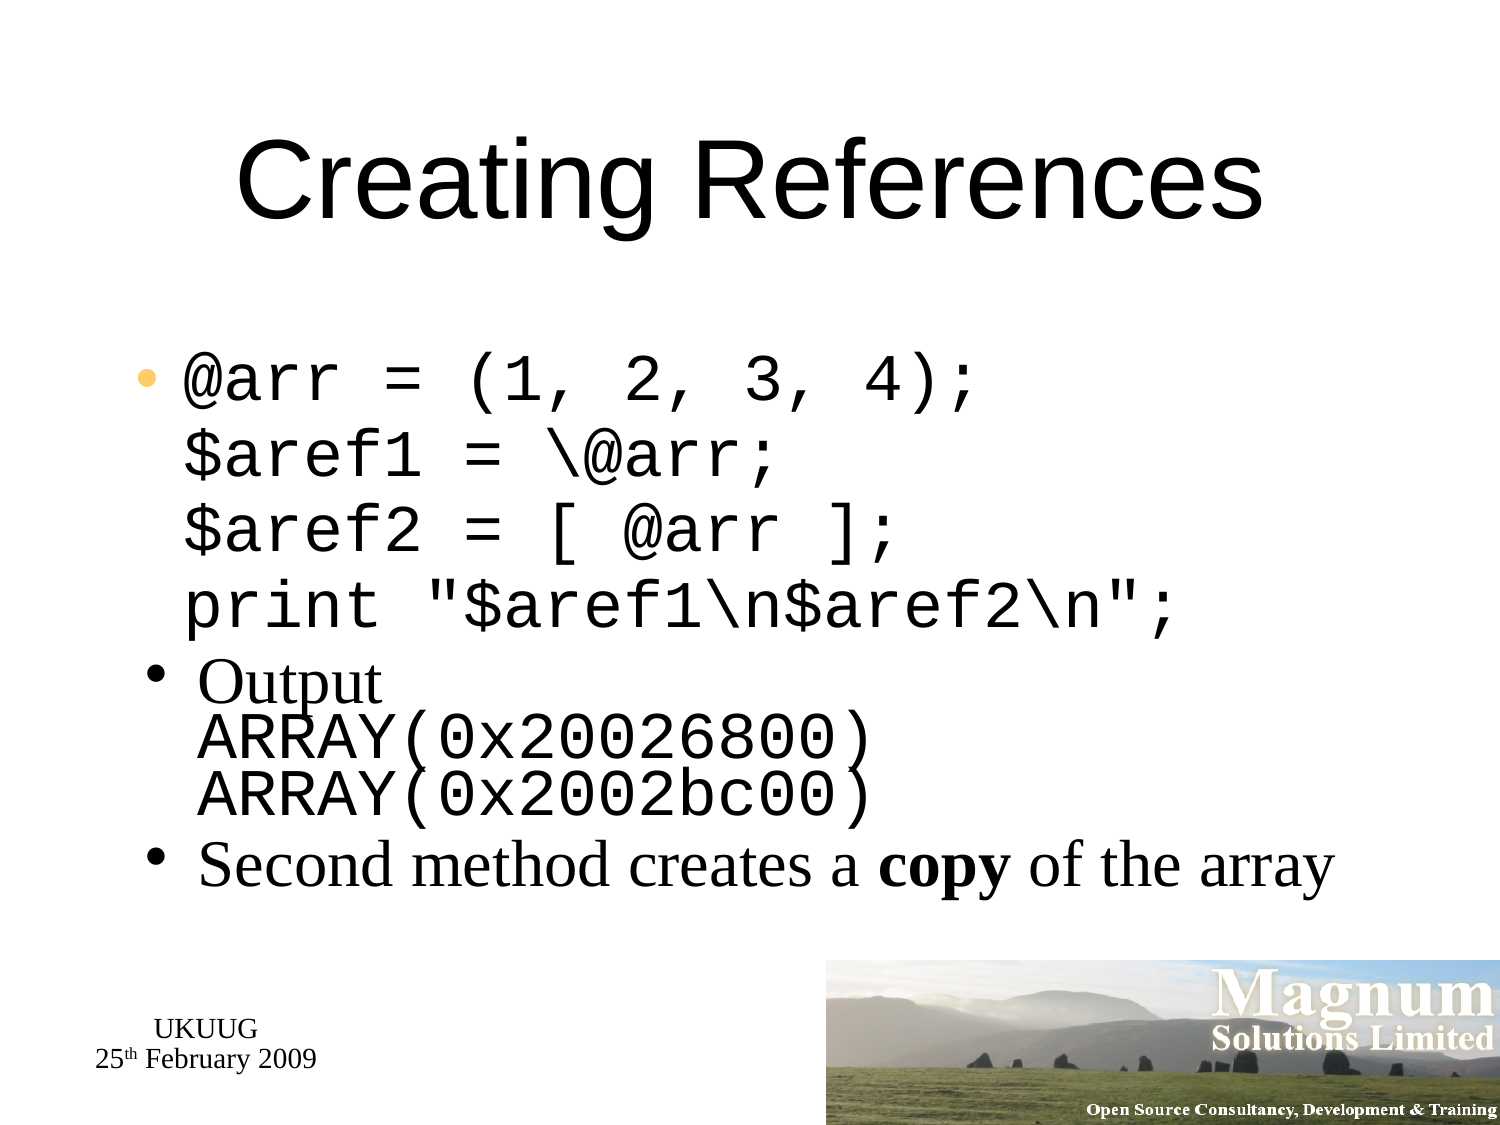

# Creating References
@arr = (1, 2, 3, 4);
$aref1 = \@arr;
$aref2 = [ @arr ];
print "$aref1\n$aref2\n";
Output
ARRAY(0x20026800)
ARRAY(0x2002bc00)
Second method creates a copy of the array